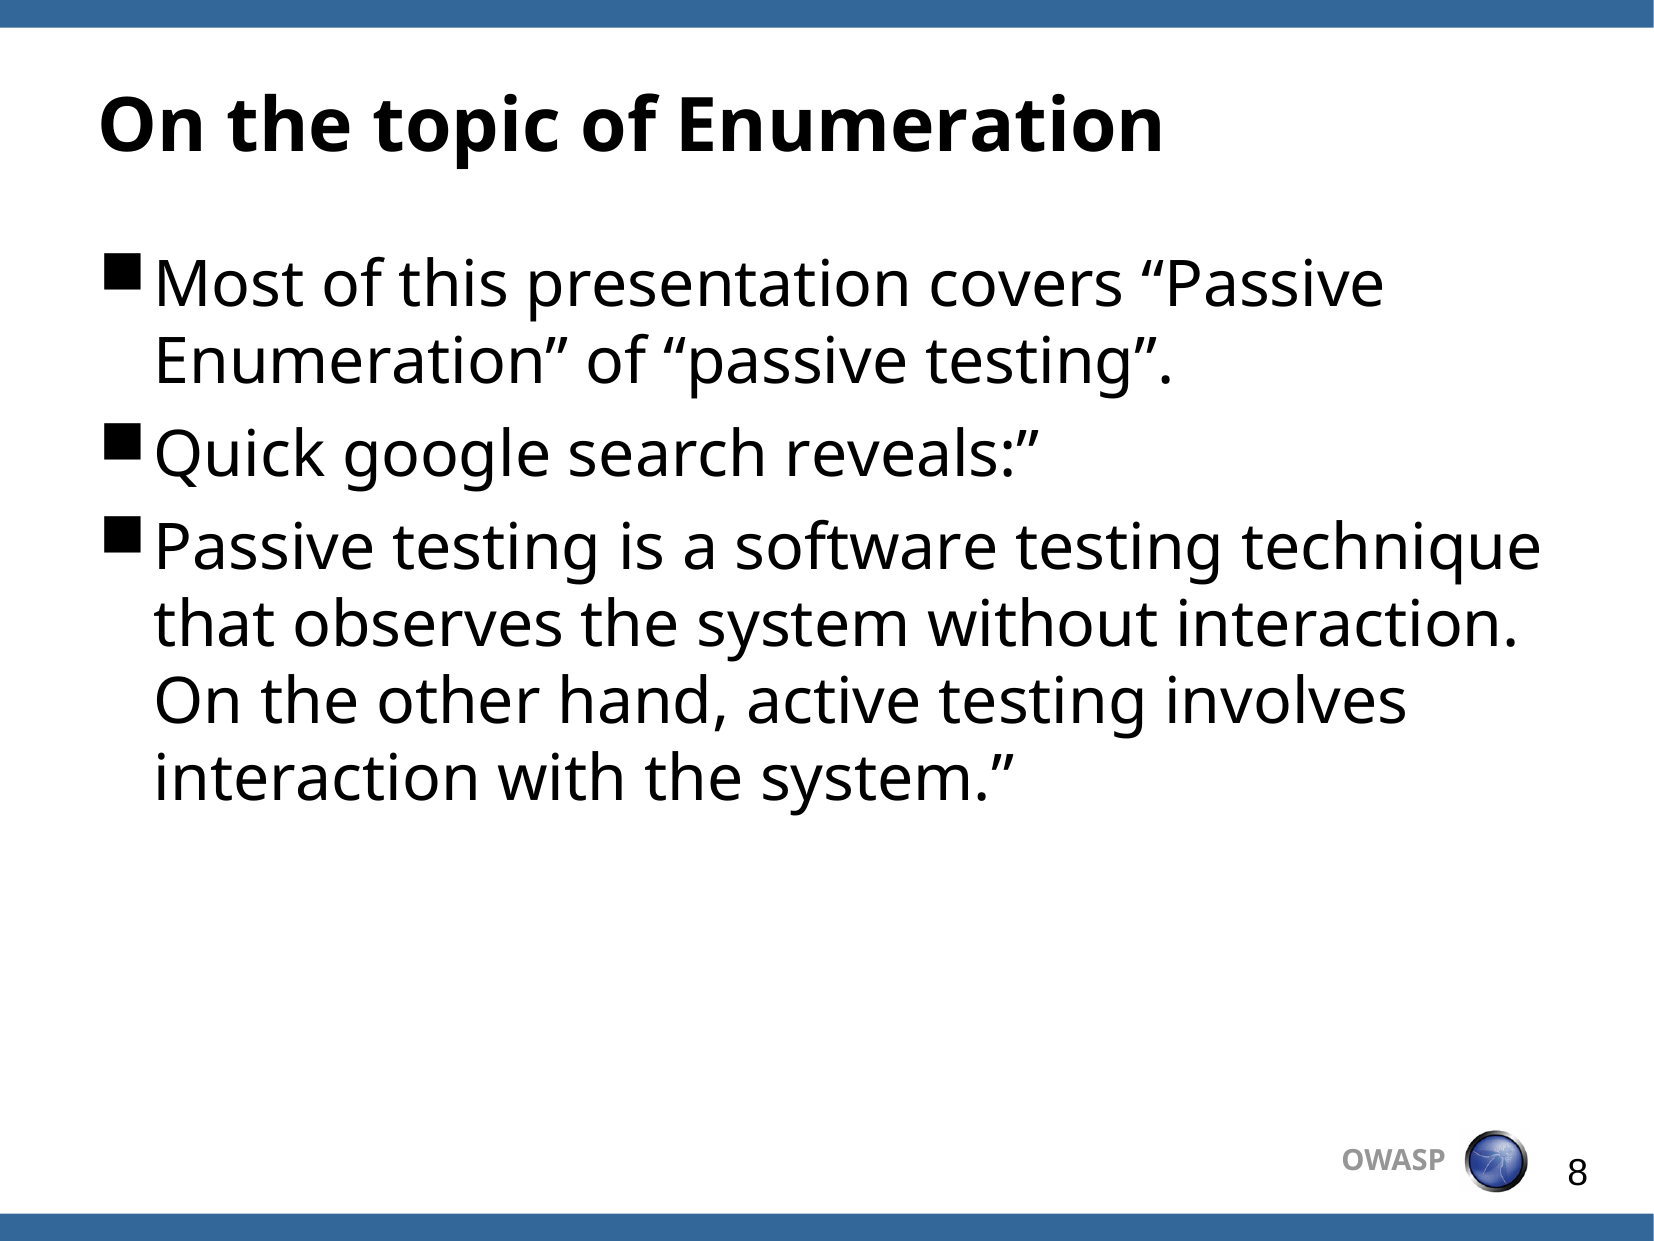

# On the topic of Enumeration
Most of this presentation covers “Passive Enumeration” of “passive testing”.
Quick google search reveals:”
Passive testing is a software testing technique that observes the system without interaction. On the other hand, active testing involves interaction with the system.”
8